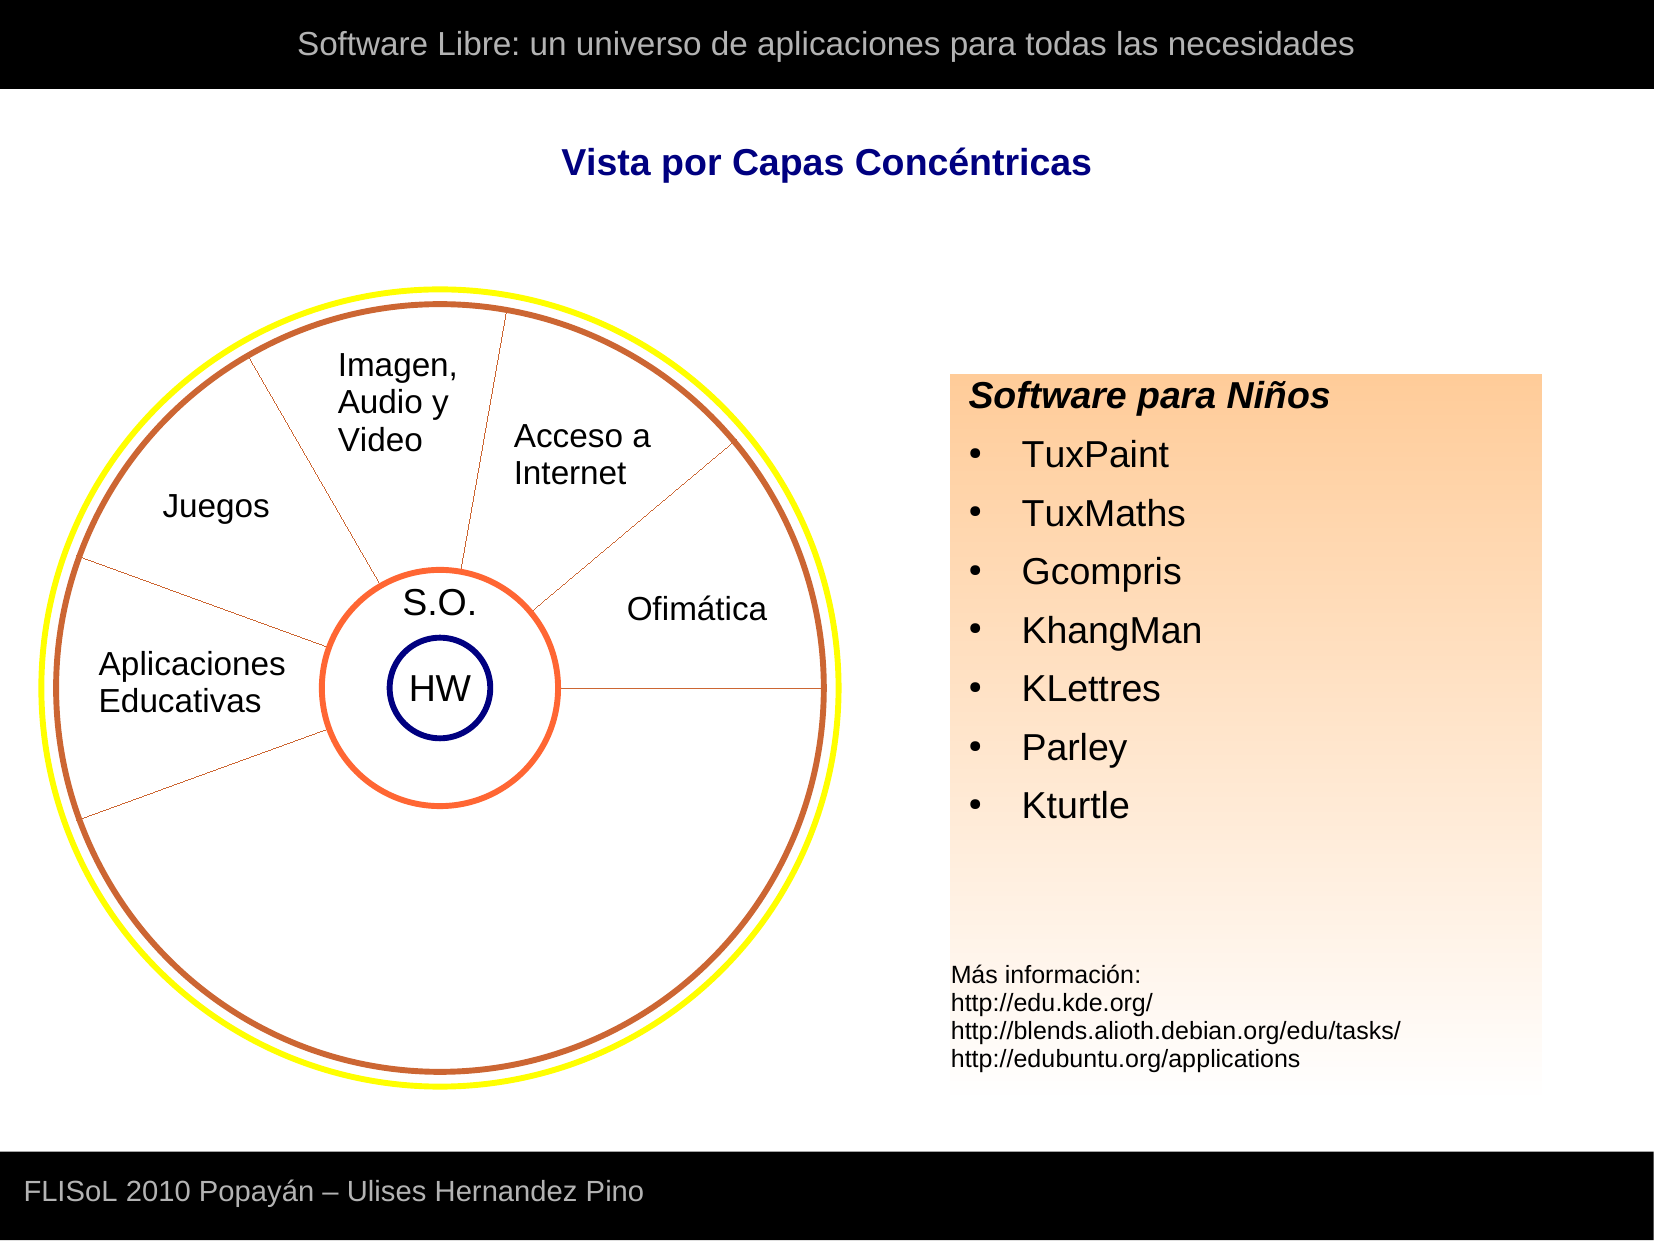

Vista por Capas Concéntricas
Imagen,
Audio y
Video
# Software para Niños
TuxPaint
TuxMaths
Gcompris
KhangMan
KLettres
Parley
Kturtle
Más información:
http://edu.kde.org/
http://blends.alioth.debian.org/edu/tasks/
http://edubuntu.org/applications
Acceso a
Internet
Juegos
S.O.
Ofimática
HW
Aplicaciones
Educativas